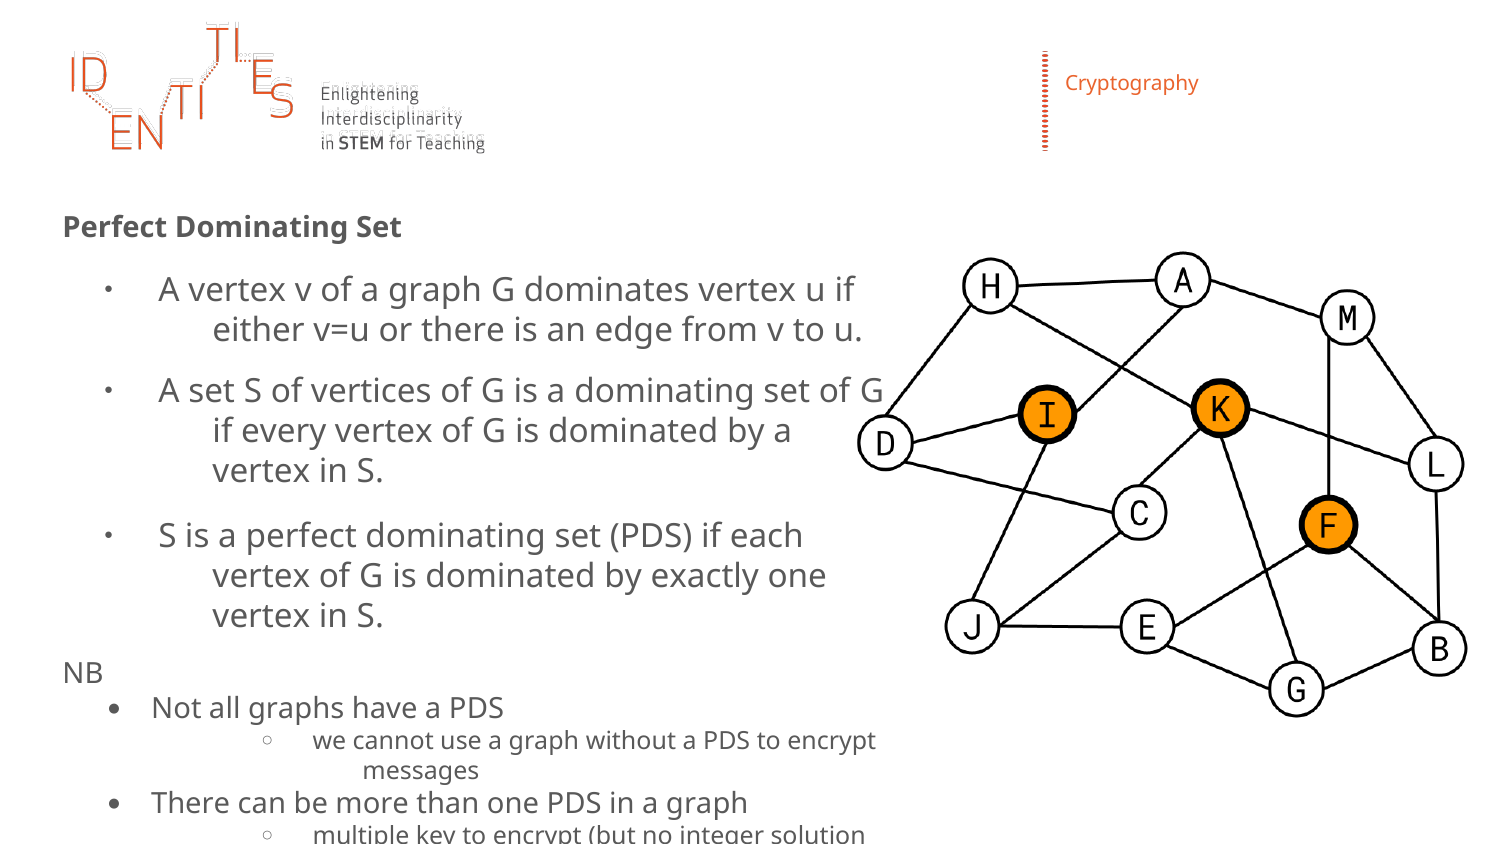

Cryptography
Perfect Dominating Set
A vertex v of a graph G dominates vertex u if either v=u or there is an edge from v to u.
A set S of vertices of G is a dominating set of G if every vertex of G is dominated by a vertex in S.
S is a perfect dominating set (PDS) if each vertex of G is dominated by exactly one vertex in S.
NB
Not all graphs have a PDS
we cannot use a graph without a PDS to encrypt messages
There can be more than one PDS in a graph
multiple key to encrypt (but no integer solution to the linear system)